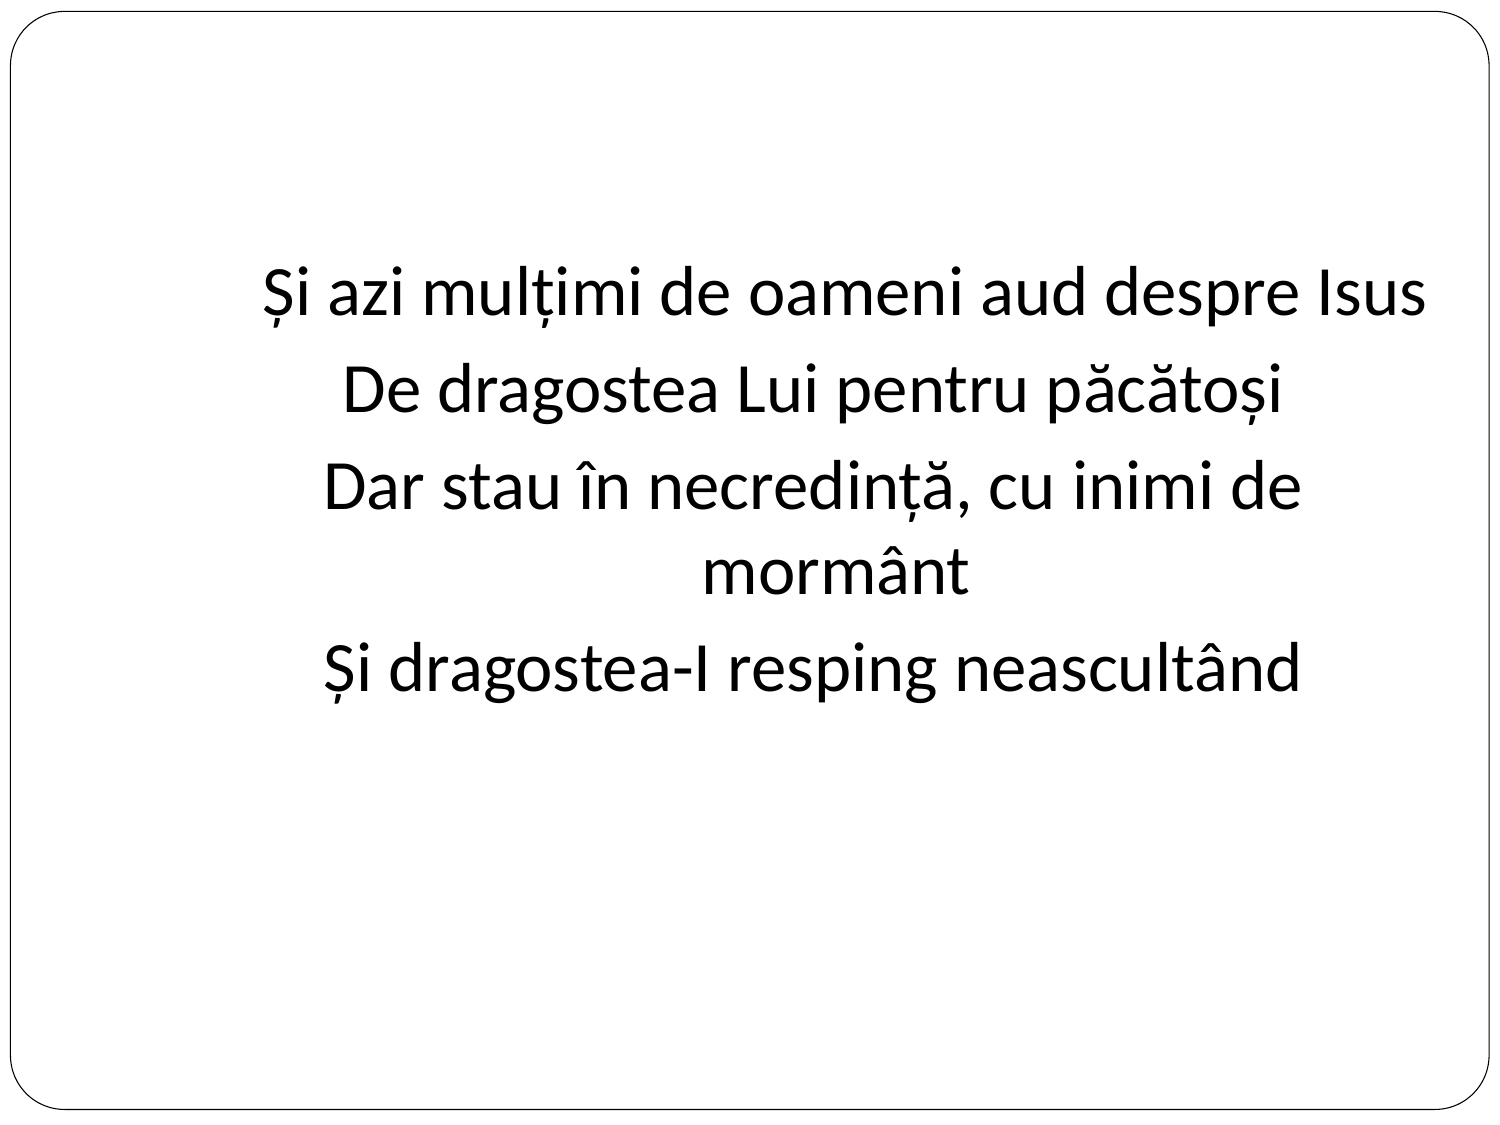

#
 Şi azi mulţimi de oameni aud despre Isus
De dragostea Lui pentru păcătoşi
Dar stau în necredinţă, cu inimi de mormânt
Şi dragostea-I resping neascultând